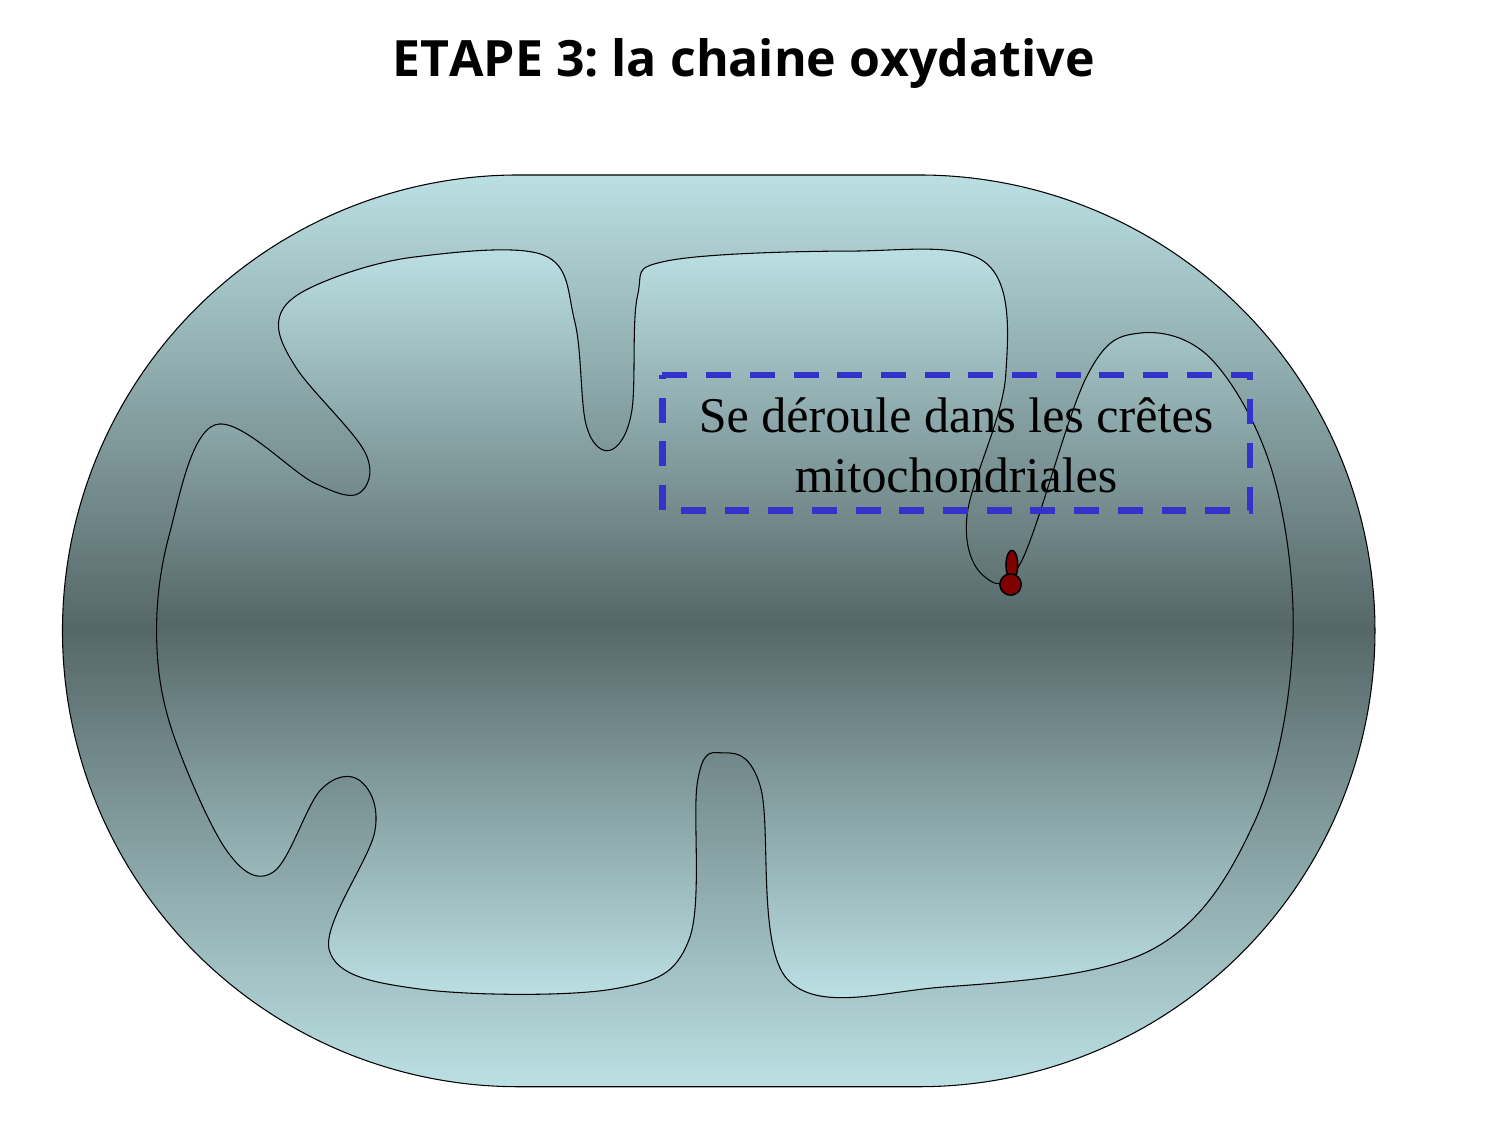

# ETAPE 3: la chaine oxydative
Se déroule dans les crêtes mitochondriales